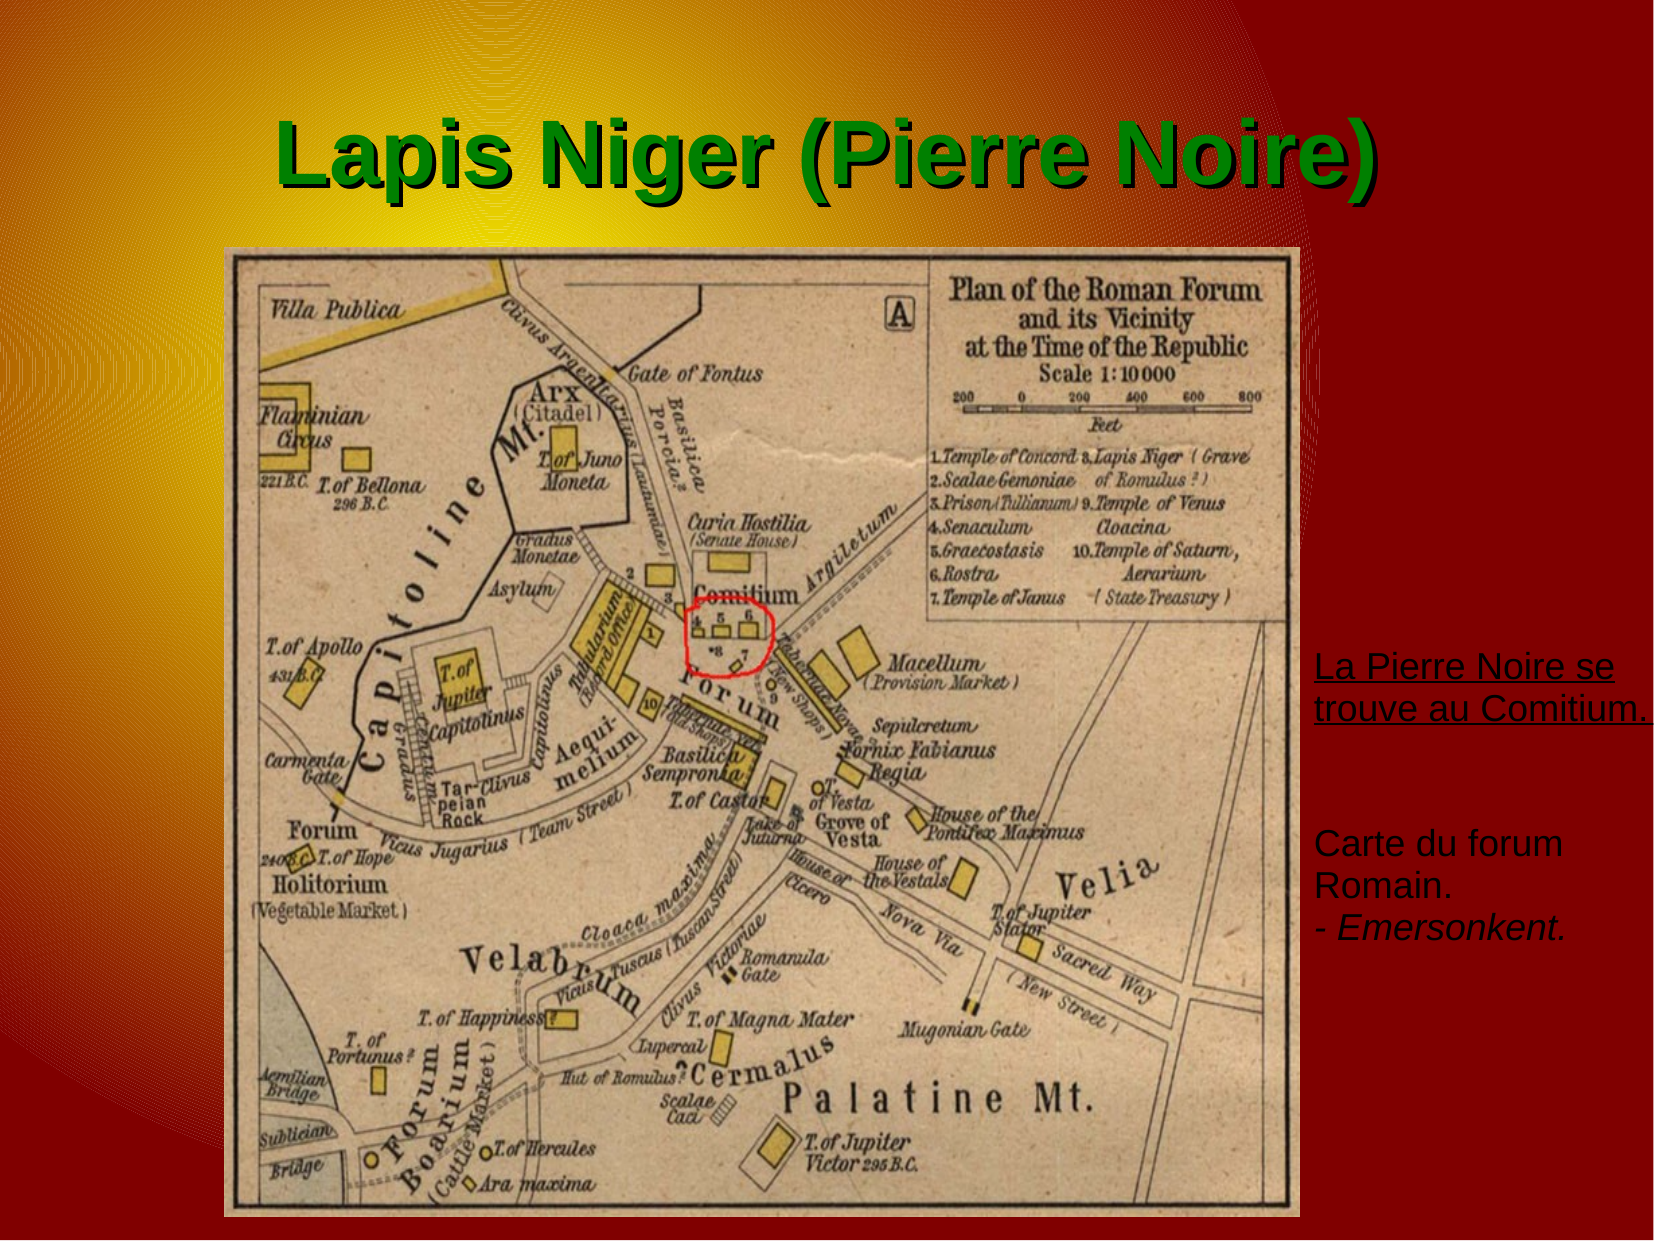

# Lapis Niger (Pierre Noire)
La Pierre Noire se trouve au Comitium.
Carte du forum Romain.
- Emersonkent.